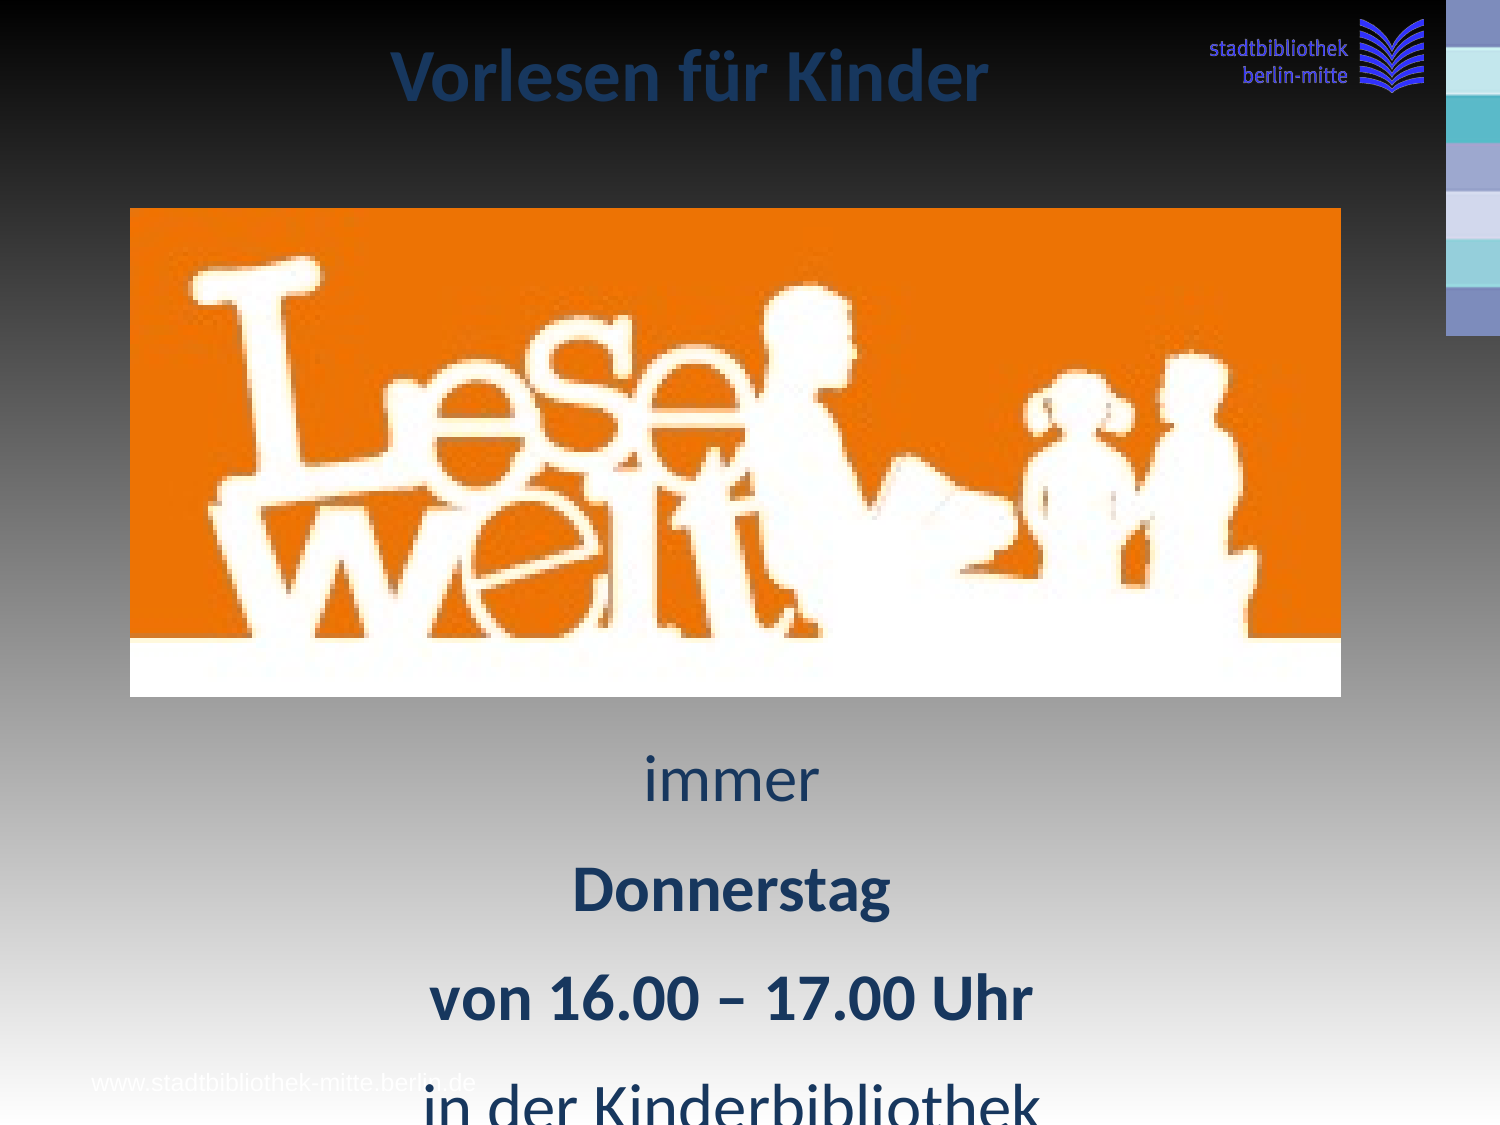

# Vorlesen für Kinder
immer
Donnerstag
von 16.00 – 17.00 Uhr
in der Kinderbibliothek